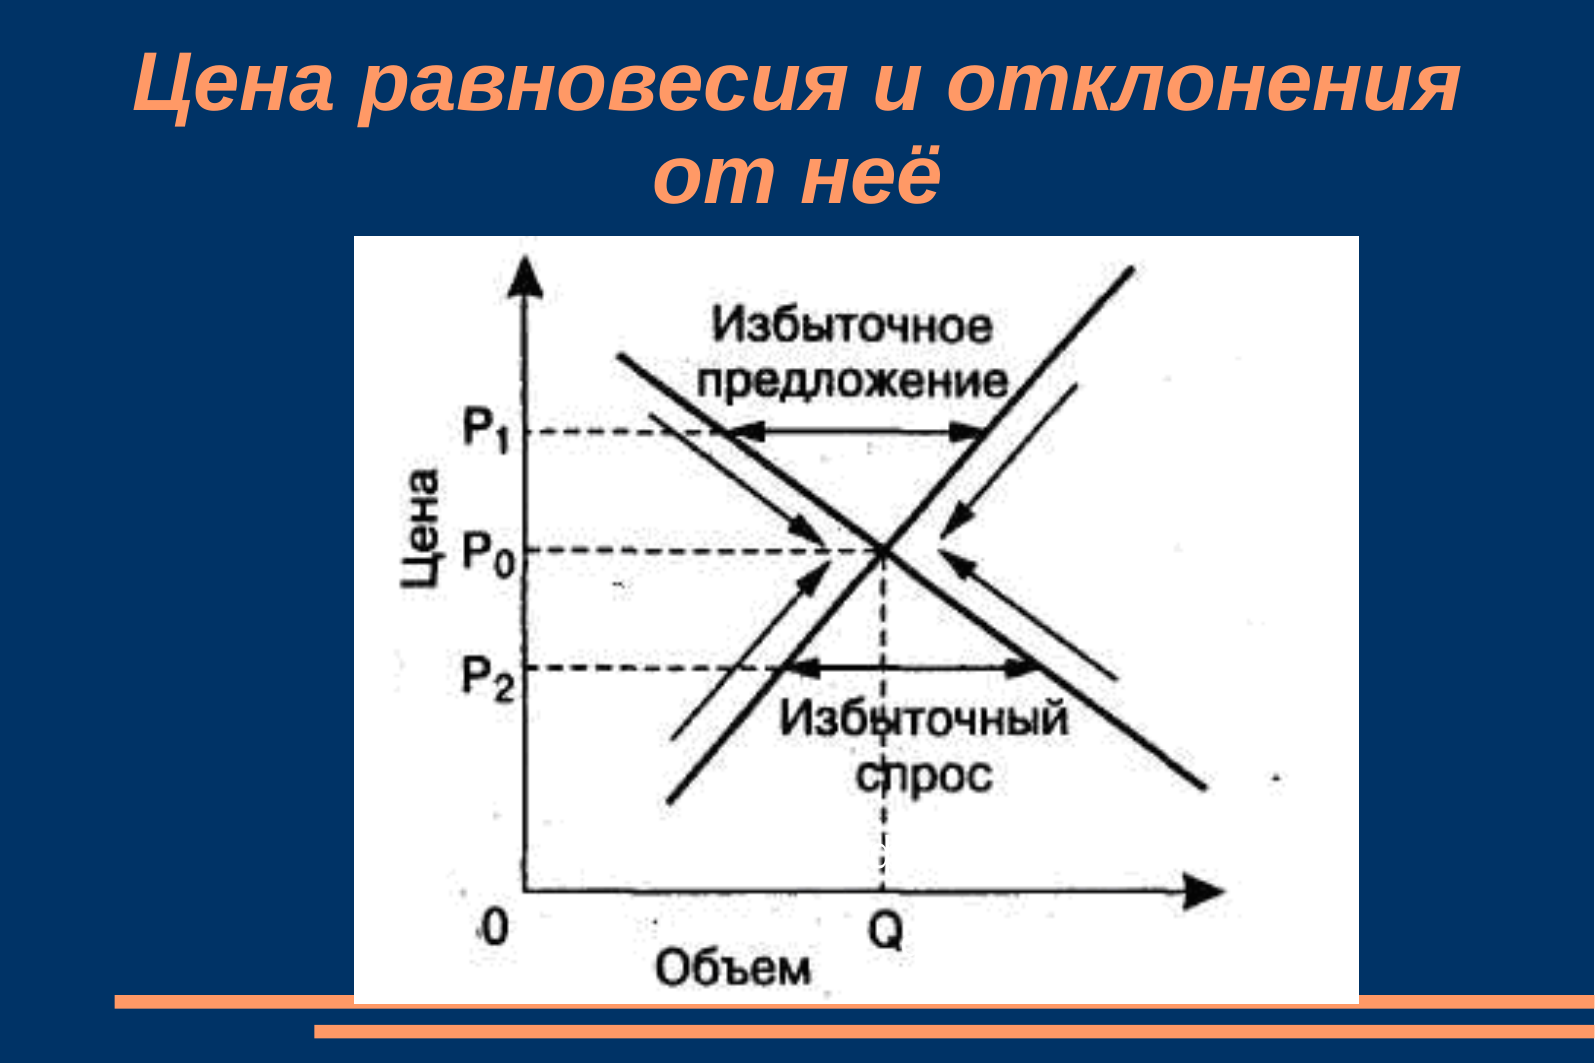

# Цена равновесия и отклонения от неё
Излишек
Е
Дефицит
d